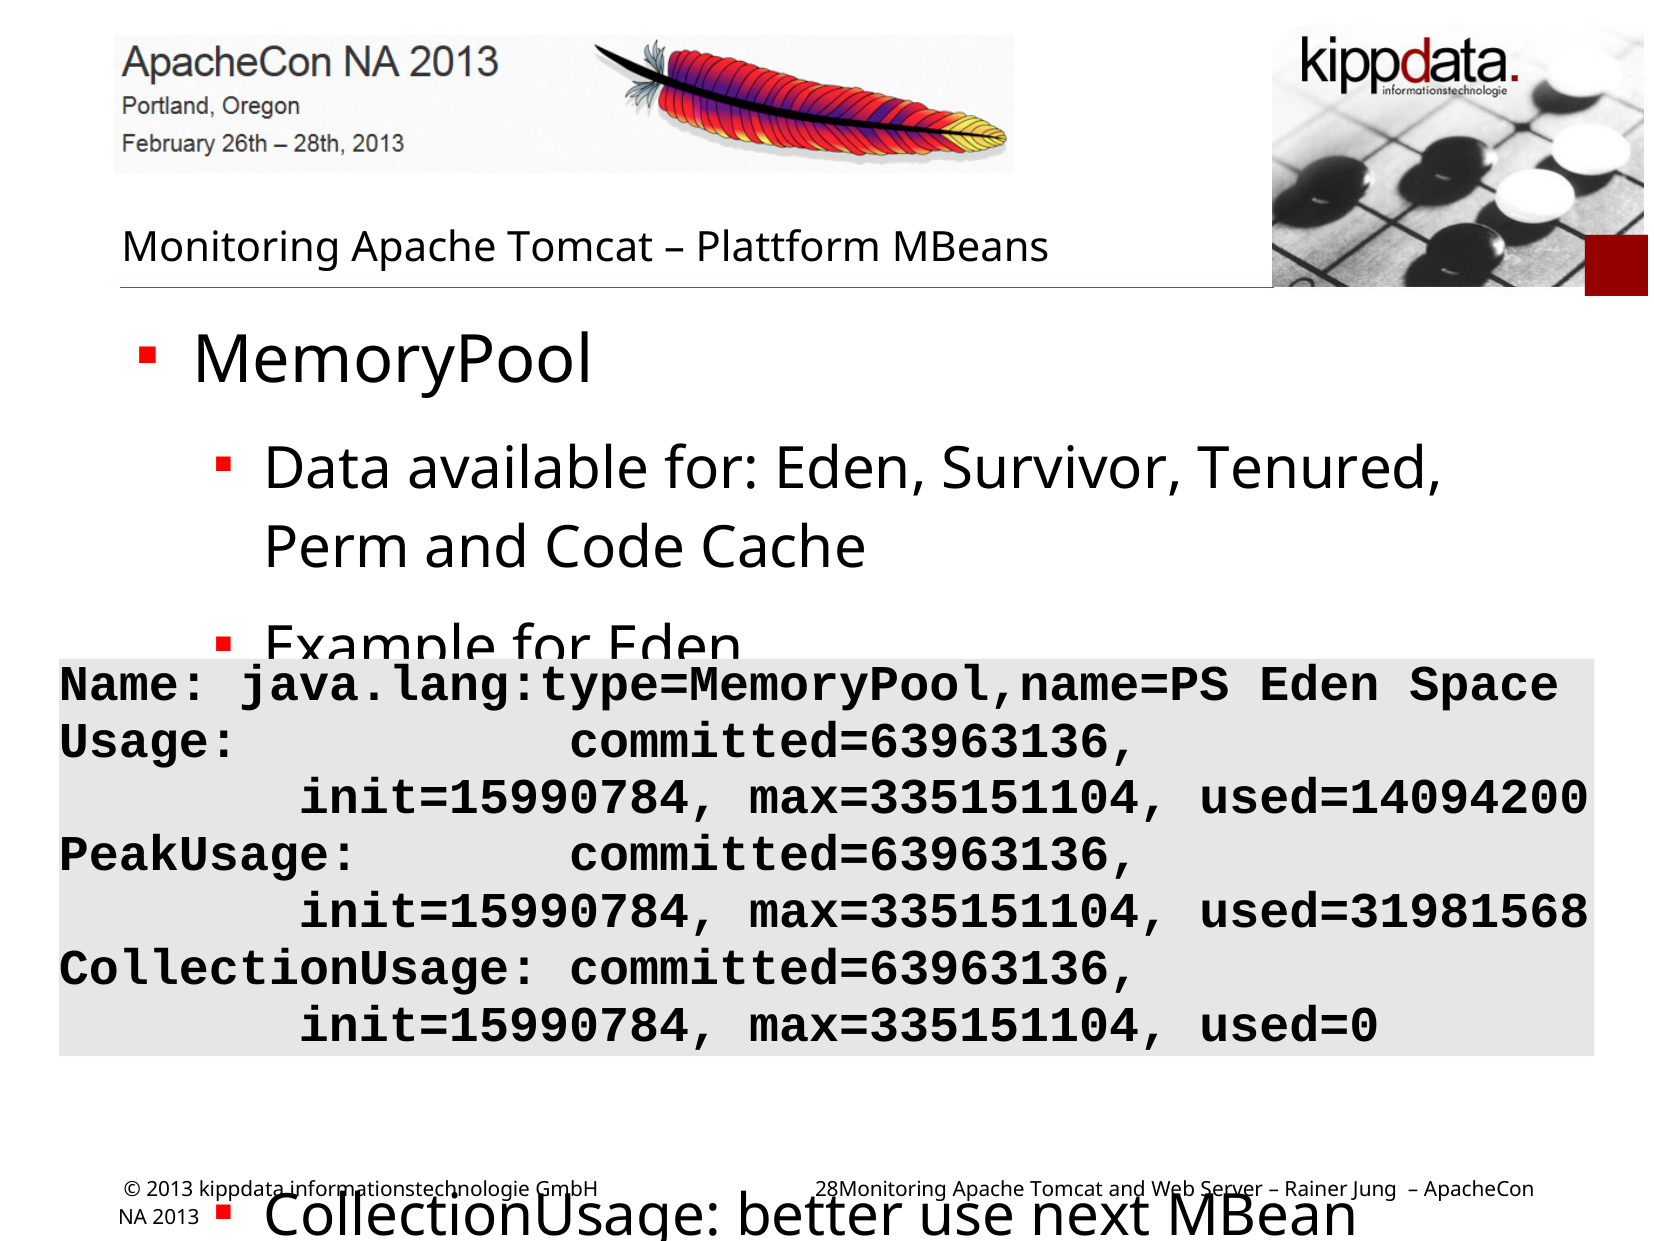

# Monitoring Apache Tomcat – Plattform MBeans
MemoryPool
Data available for: Eden, Survivor, Tenured, Perm and Code Cache
Example for Eden
CollectionUsage: better use next MBean
Name: java.lang:type=MemoryPool,name=PS Eden Space
Usage: committed=63963136,
 init=15990784, max=335151104, used=14094200
PeakUsage: committed=63963136,
 init=15990784, max=335151104, used=31981568
CollectionUsage: committed=63963136,
 init=15990784, max=335151104, used=0